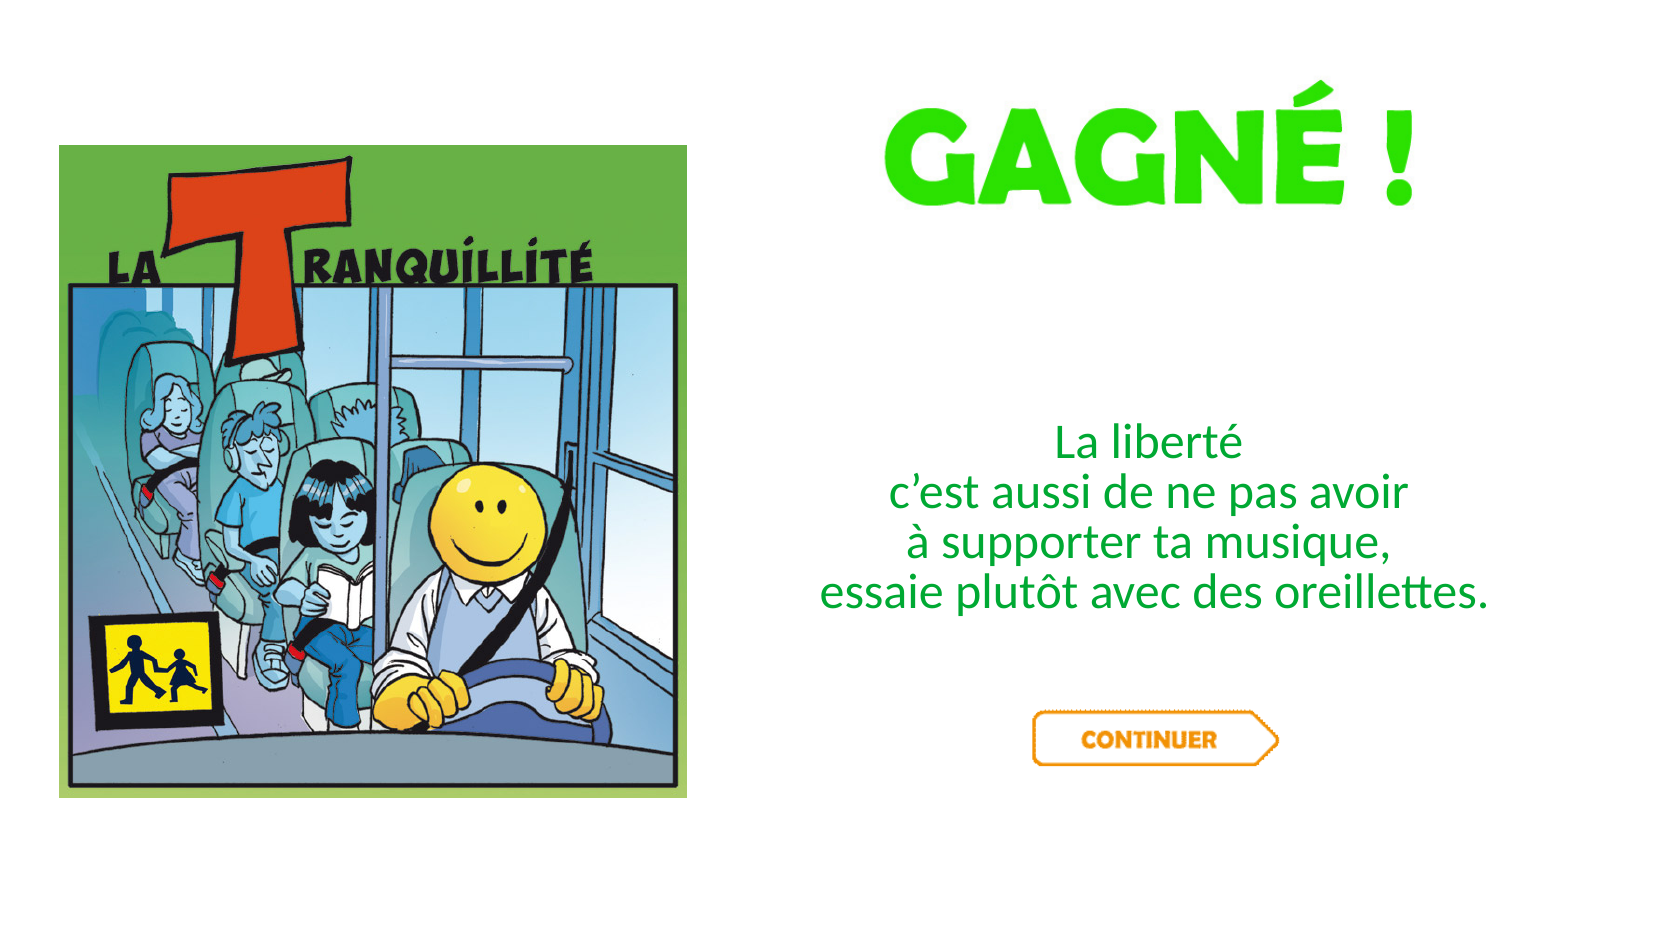

La liberté
c’est aussi de ne pas avoir
à supporter ta musique,
essaie plutôt avec des oreillettes.